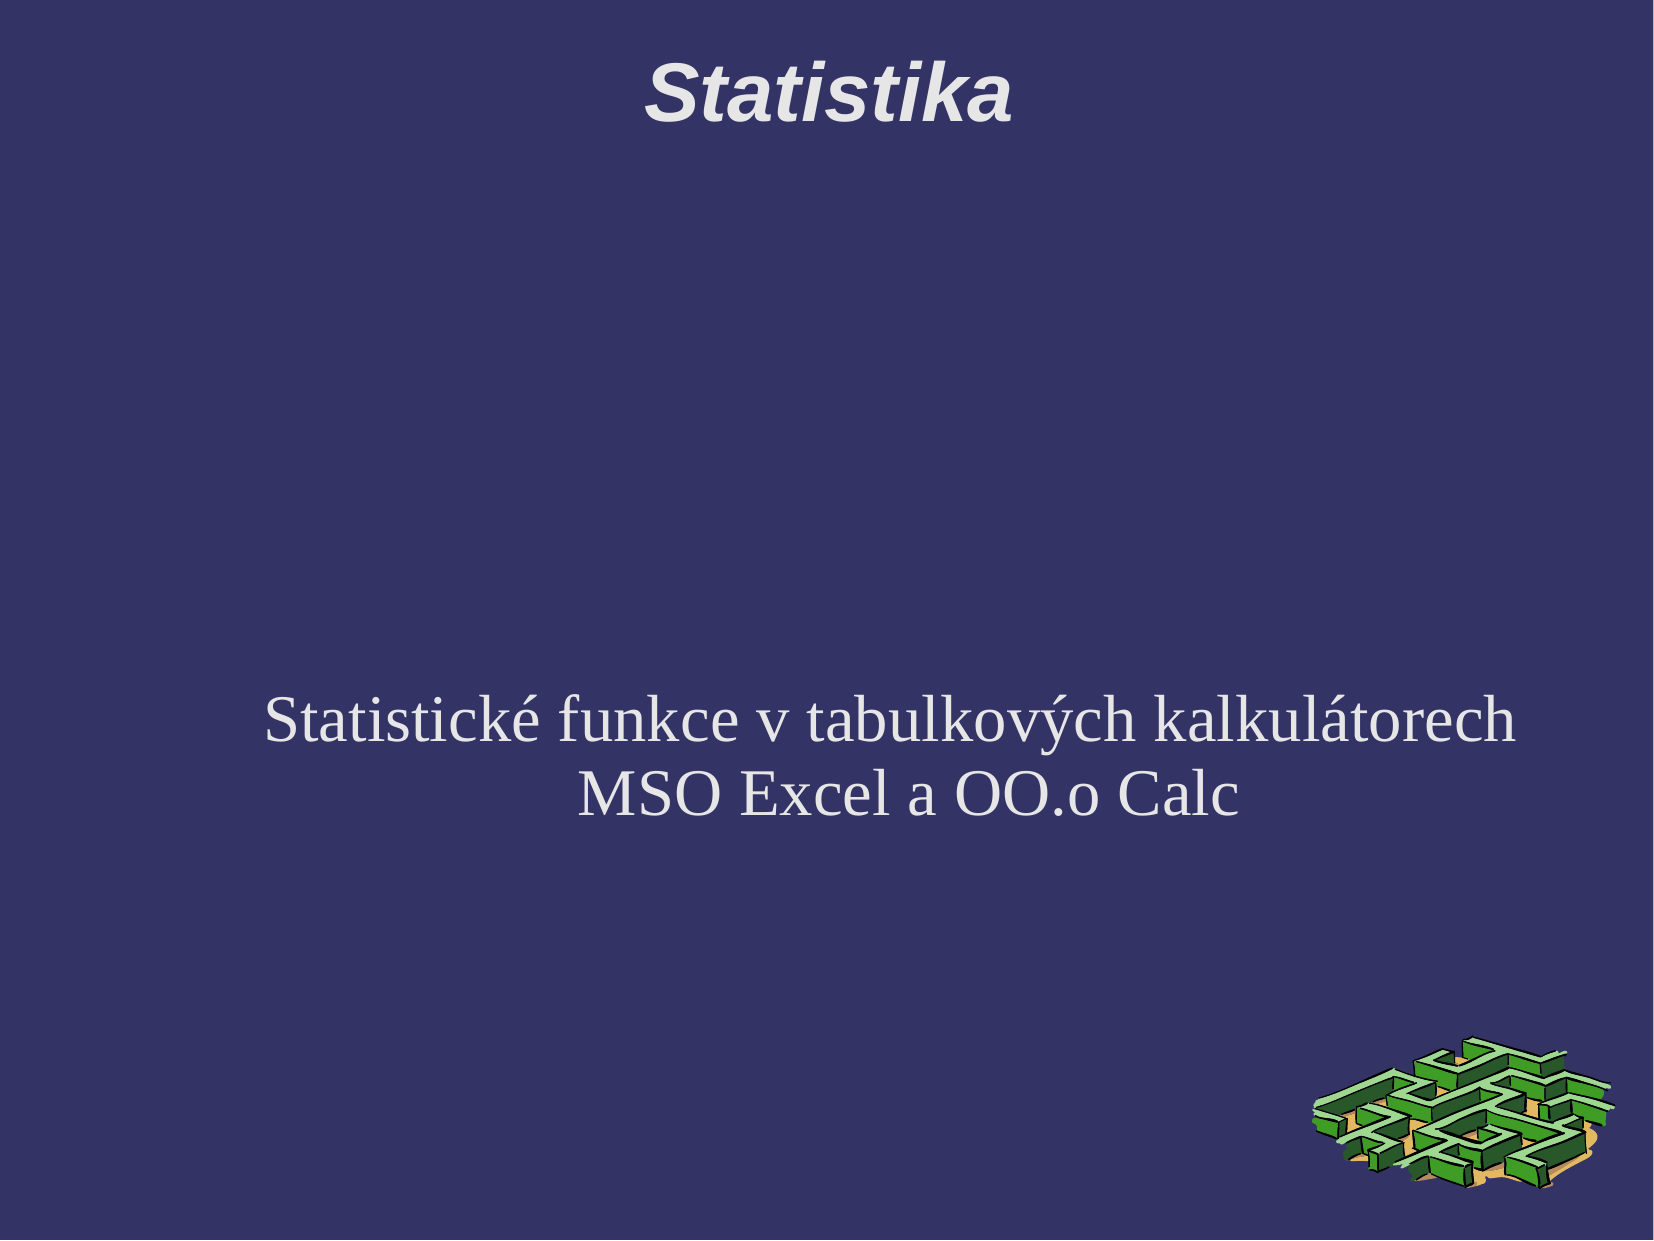

# Statistika
Statistické funkce v tabulkových kalkulátorech MSO Excel a OO.o Calc